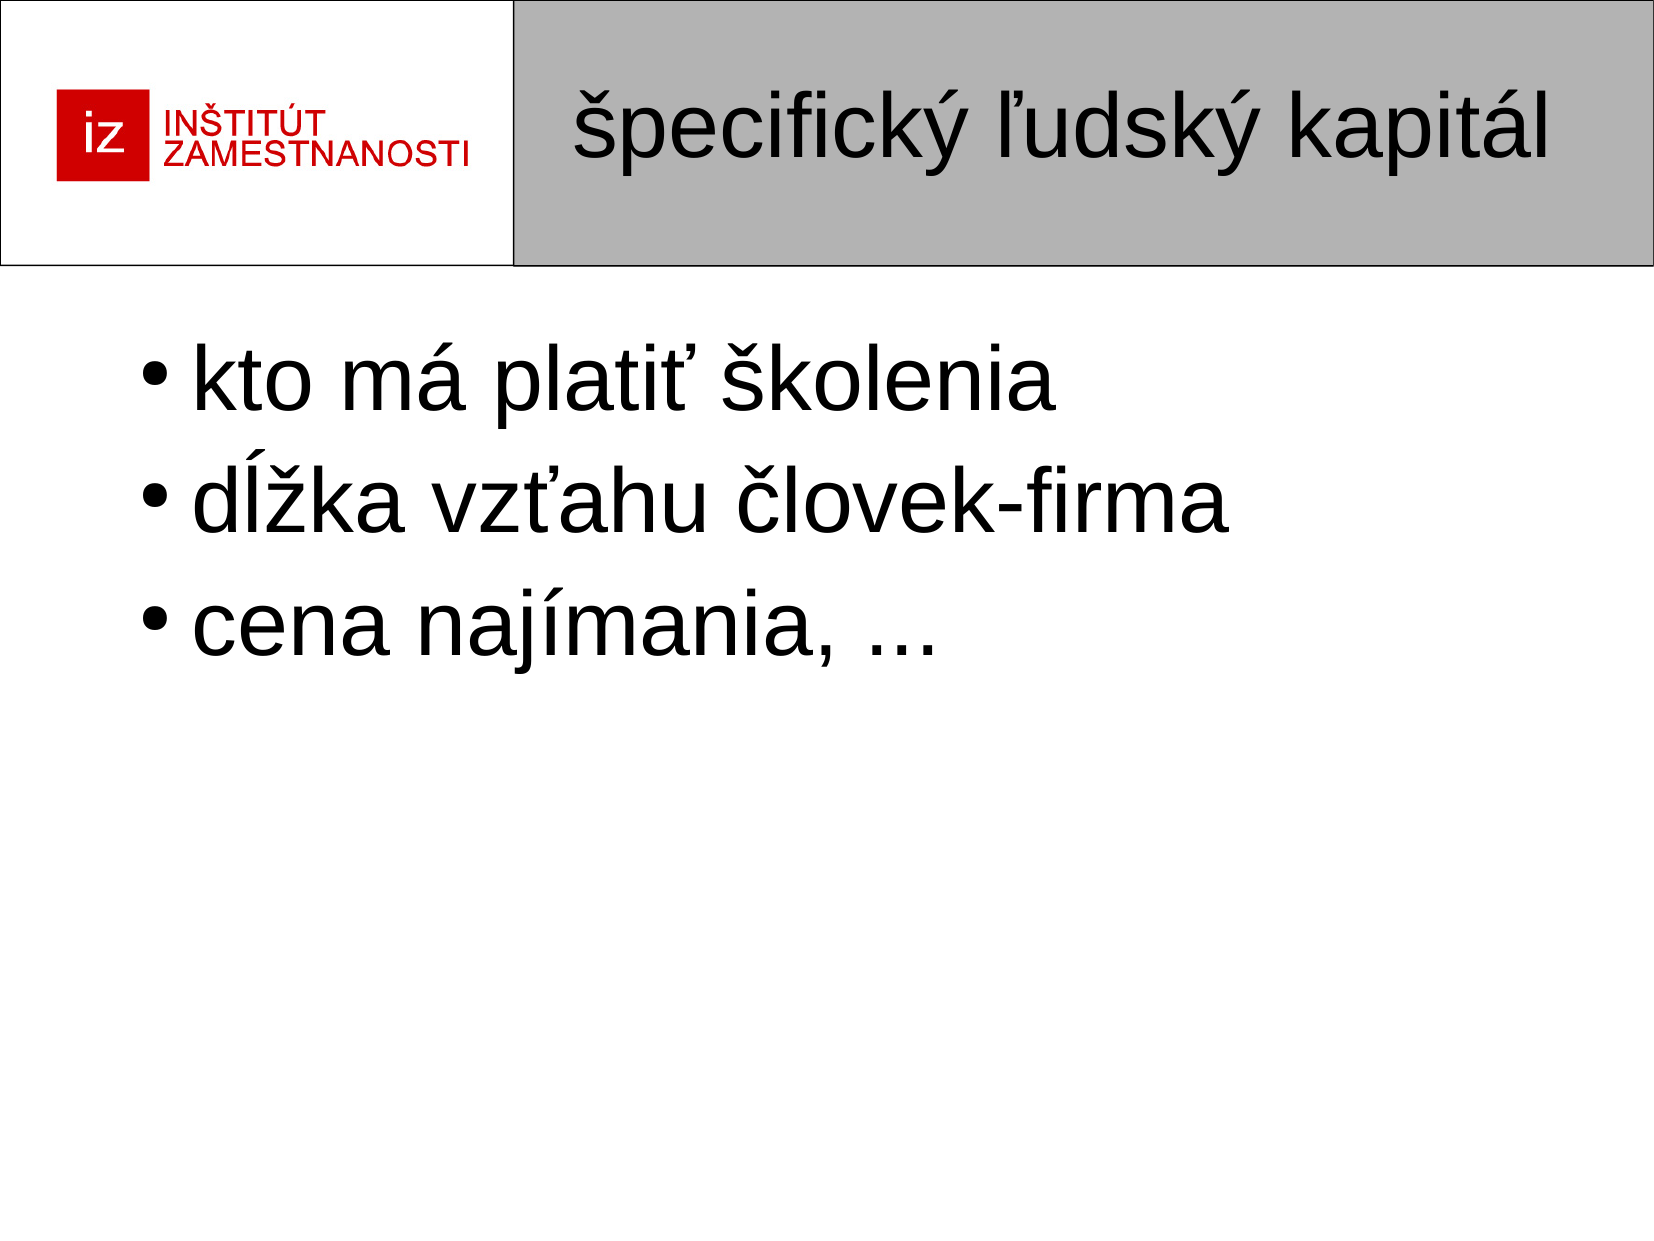

# špecifický ľudský kapitál
kto má platiť školenia
dĺžka vzťahu človek-firma
cena najímania, ...